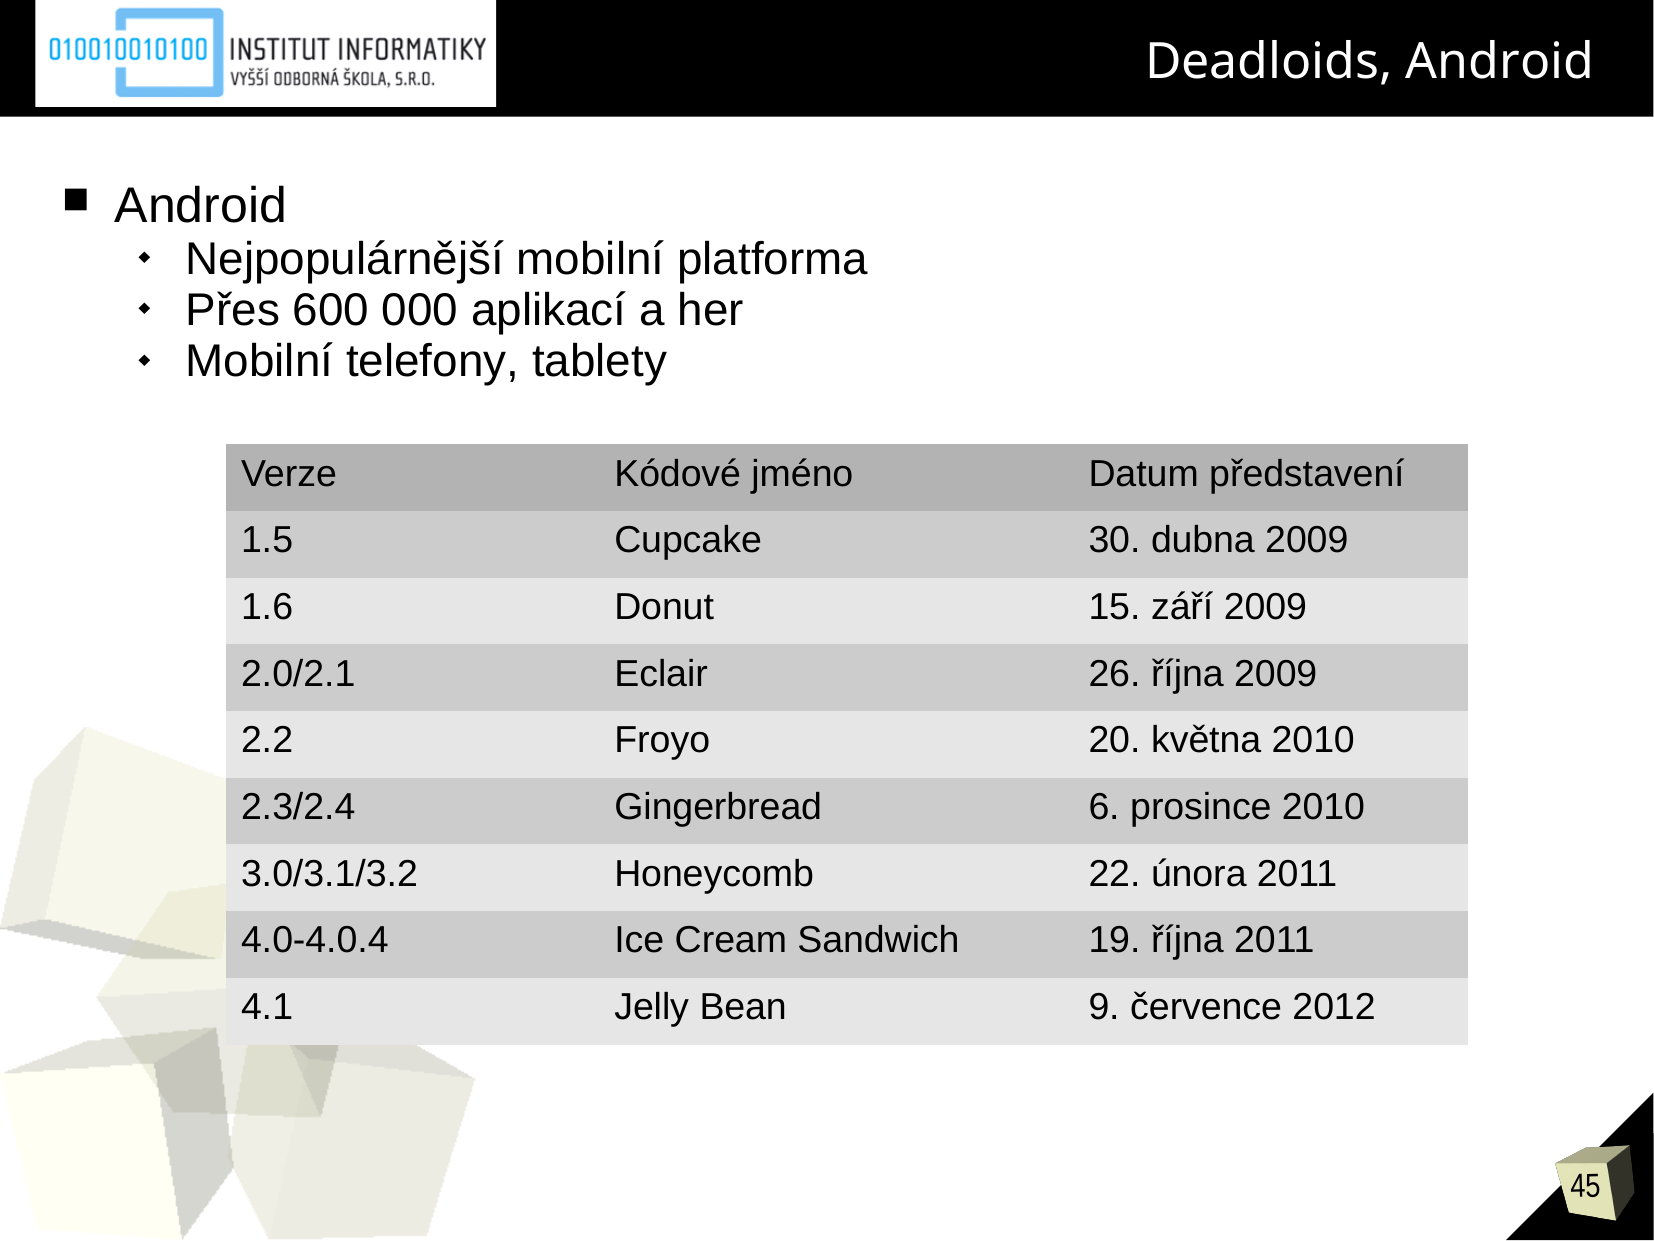

# Deadloids, Android
Android
Nejpopulárnější mobilní platforma
Přes 600 000 aplikací a her
Mobilní telefony, tablety
| Verze | Kódové jméno | Datum představení |
| --- | --- | --- |
| 1.5 | Cupcake | 30. dubna 2009 |
| 1.6 | Donut | 15. září 2009 |
| 2.0/2.1 | Eclair | 26. října 2009 |
| 2.2 | Froyo | 20. května 2010 |
| 2.3/2.4 | Gingerbread | 6. prosince 2010 |
| 3.0/3.1/3.2 | Honeycomb | 22. února 2011 |
| 4.0-4.0.4 | Ice Cream Sandwich | 19. října 2011 |
| 4.1 | Jelly Bean | 9. července 2012 |